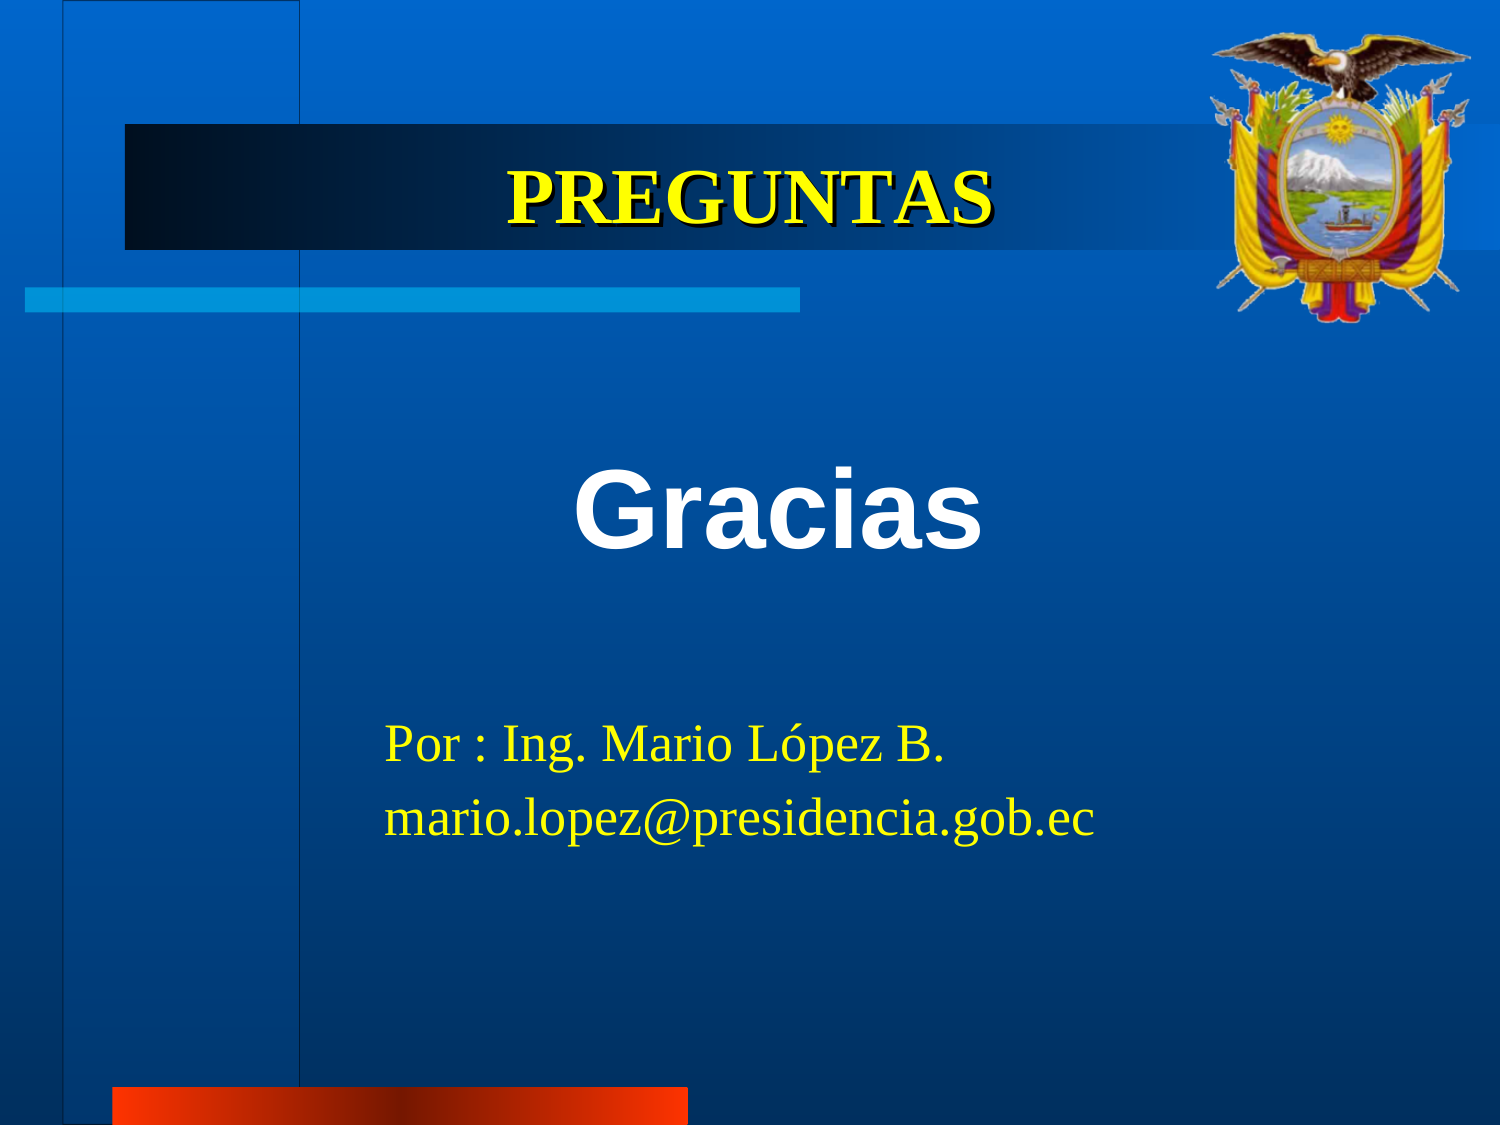

# PREGUNTAS
Gracias
Por : Ing. Mario López B.
mario.lopez@presidencia.gob.ec